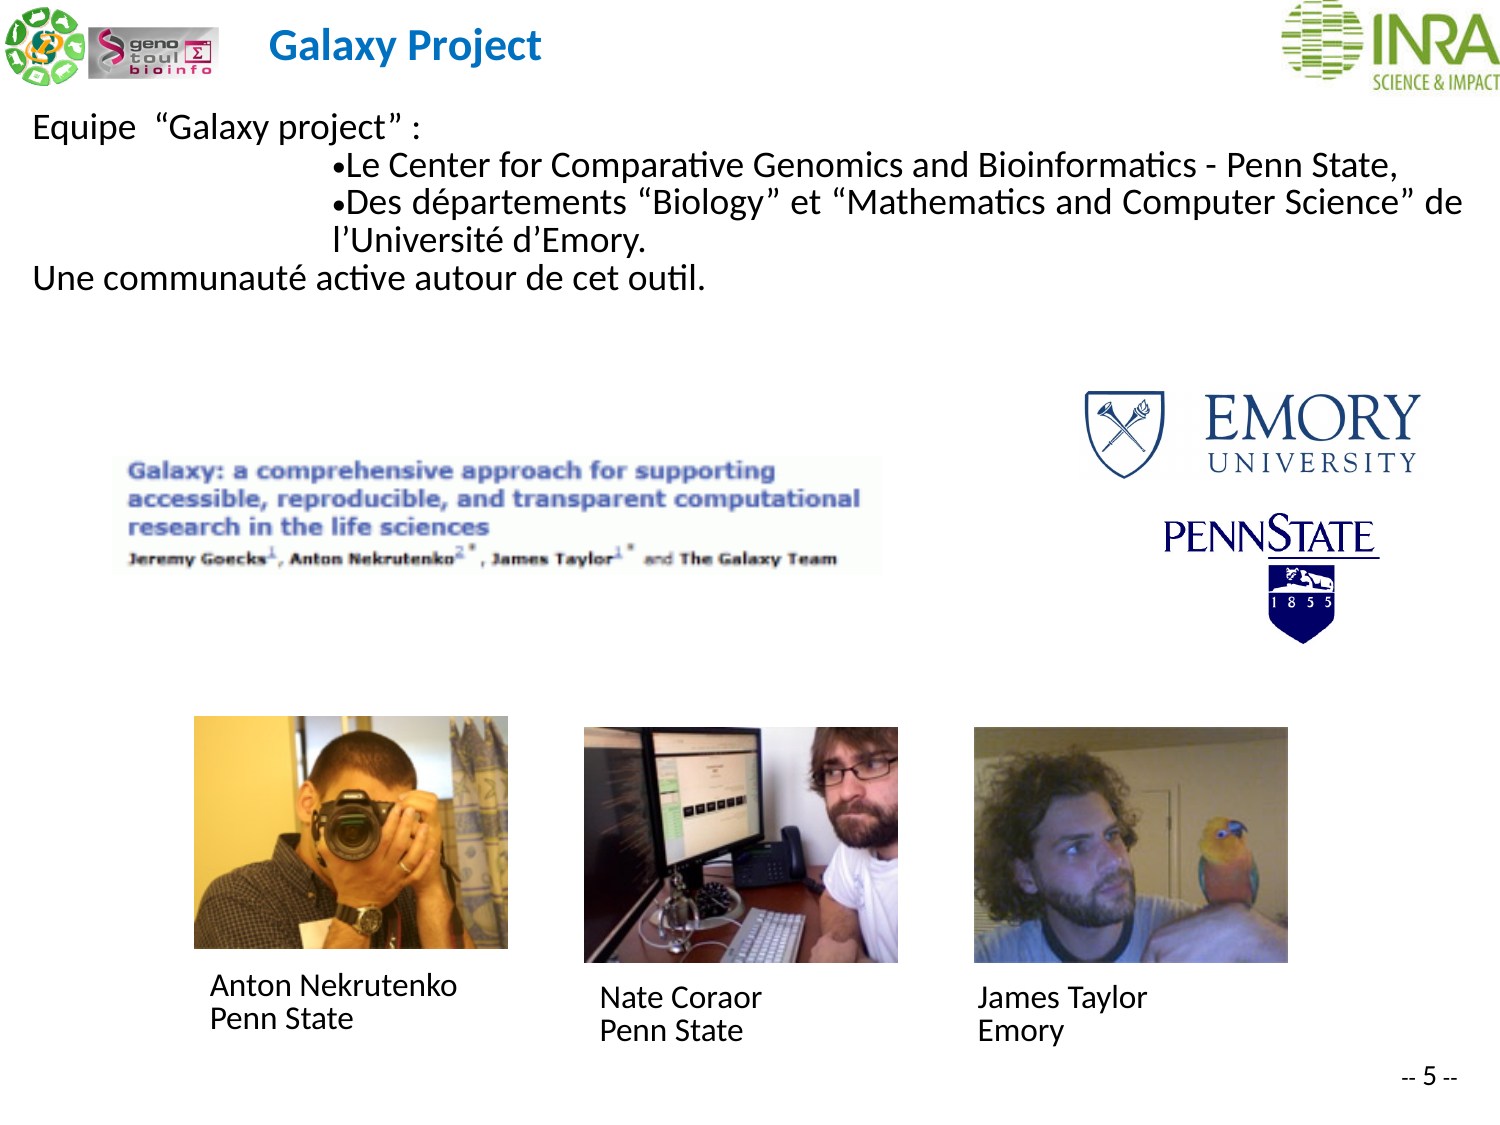

Galaxy Project
Equipe “Galaxy project” :
Le Center for Comparative Genomics and Bioinformatics - Penn State,
Des départements “Biology” et “Mathematics and Computer Science” de l’Université d’Emory.
Une communauté active autour de cet outil.
Anton Nekrutenko
Penn State
Nate Coraor
Penn State
James Taylor
Emory